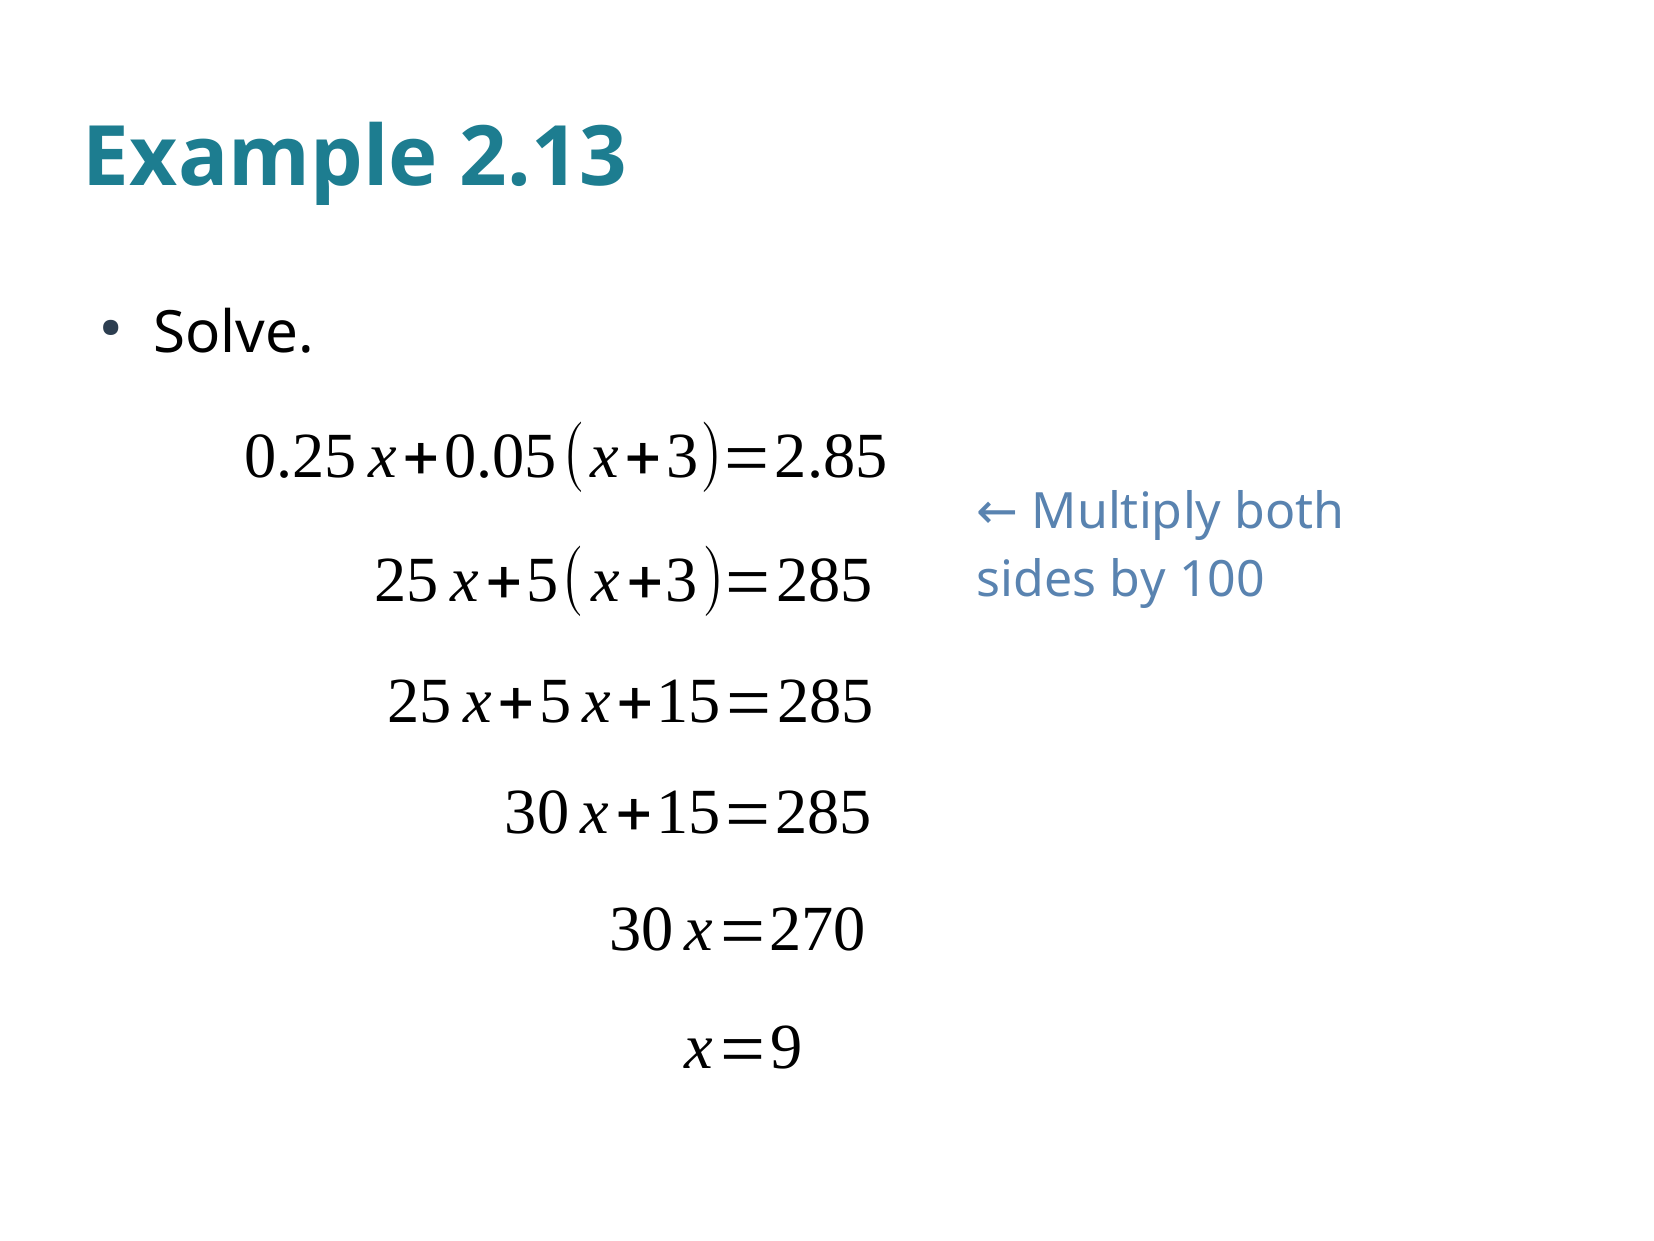

# Example 2.13
Solve.
← Multiply both sides by 100